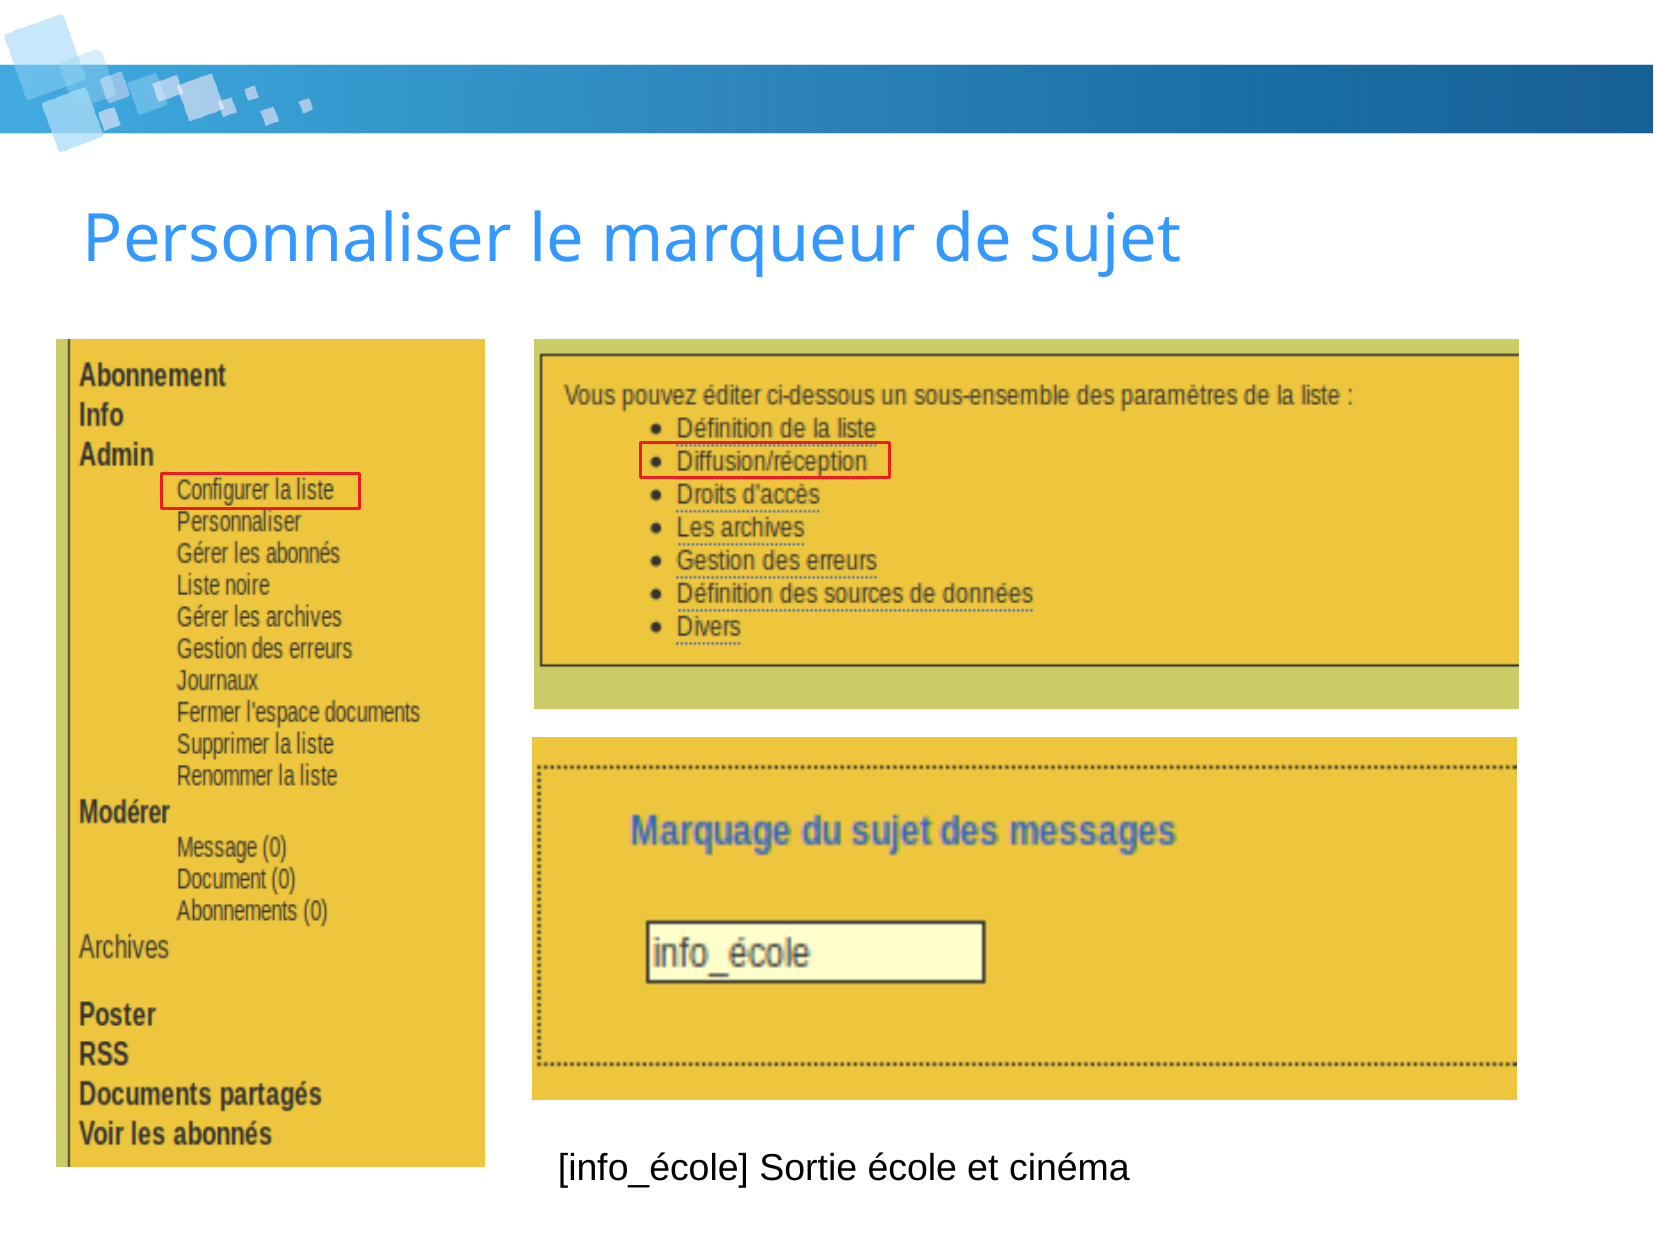

# Personnaliser le marqueur de sujet
[info_école] Sortie école et cinéma